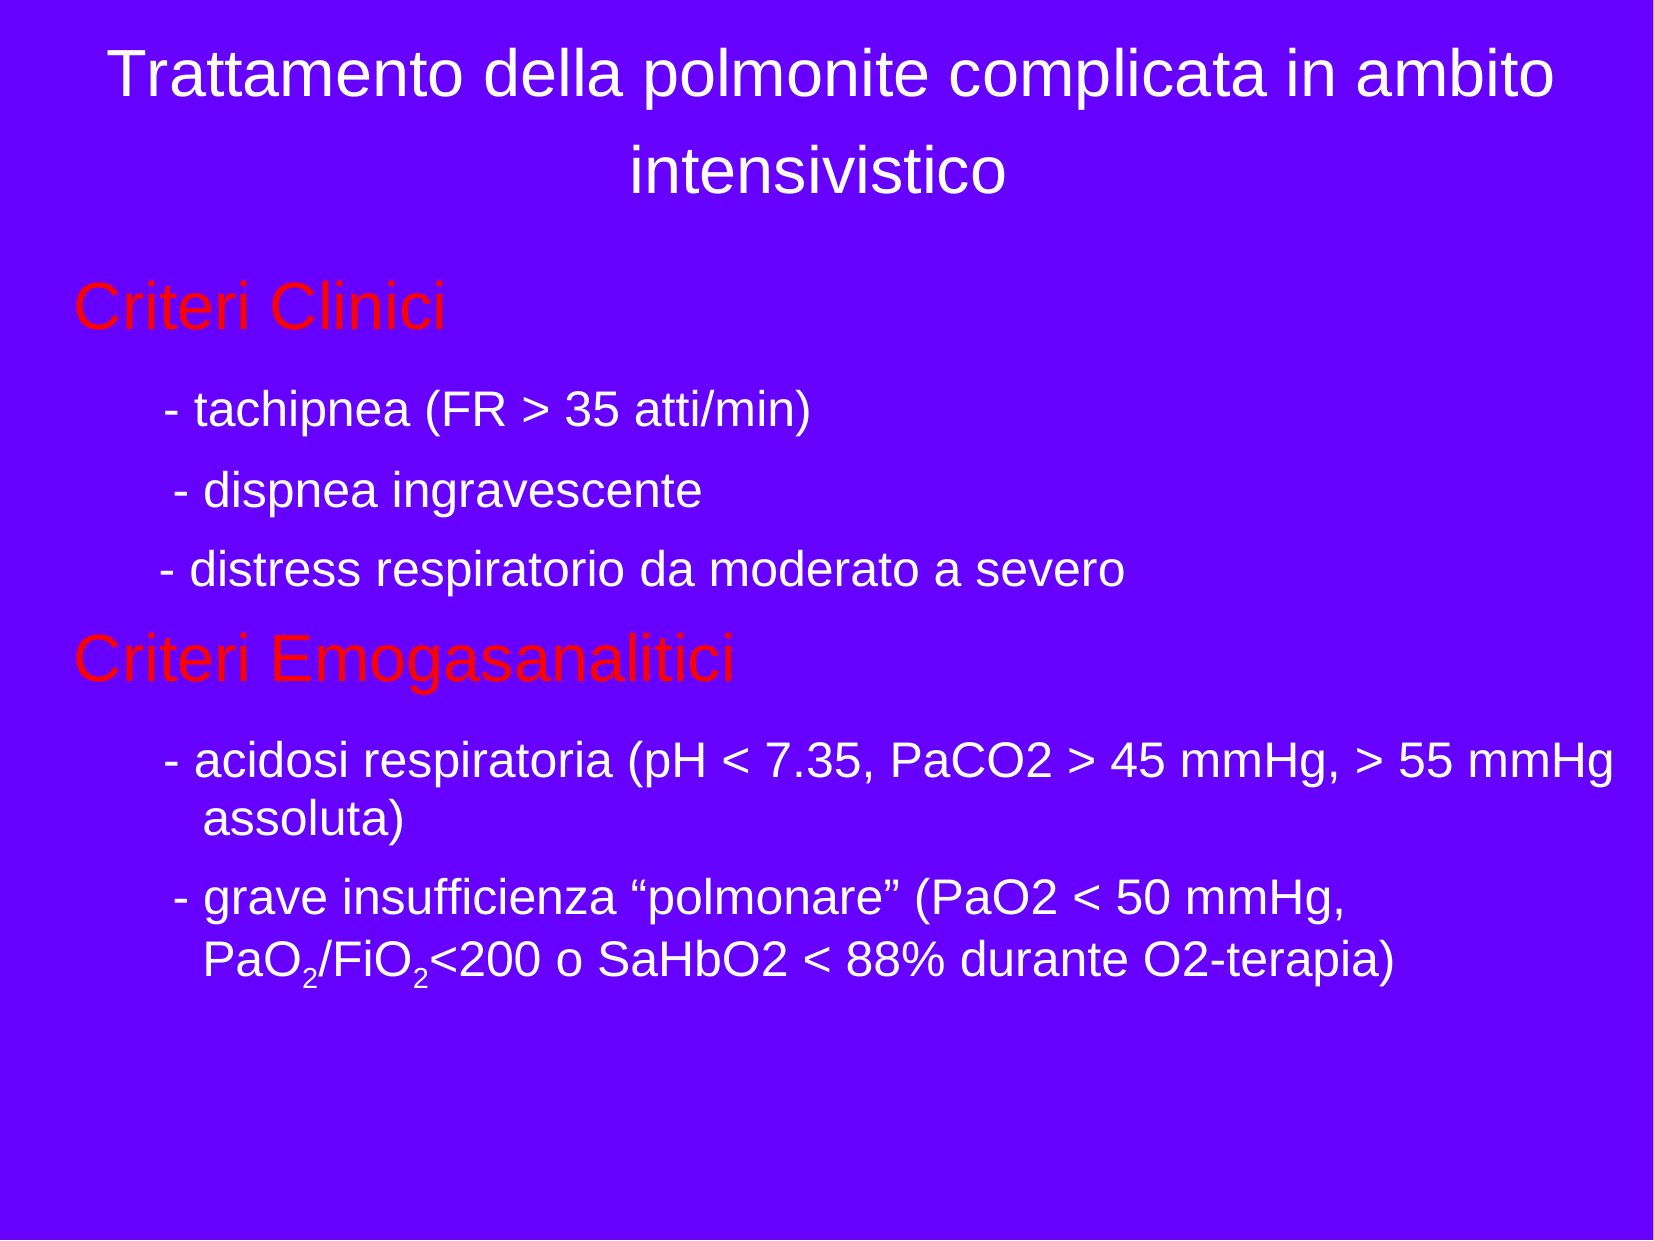

Trattamento della polmonite complicata in ambito intensivistico
 Criteri Clinici
 - tachipnea (FR > 35 atti/min)
 - dispnea ingravescente
 - distress respiratorio da moderato a severo
 Criteri Emogasanalitici
 - acidosi respiratoria (pH < 7.35, PaCO2 > 45 mmHg, > 55 mmHg assoluta)
 - grave insufficienza “polmonare” (PaO2 < 50 mmHg, PaO2/FiO2<200 o SaHbO2 < 88% durante O2-terapia)